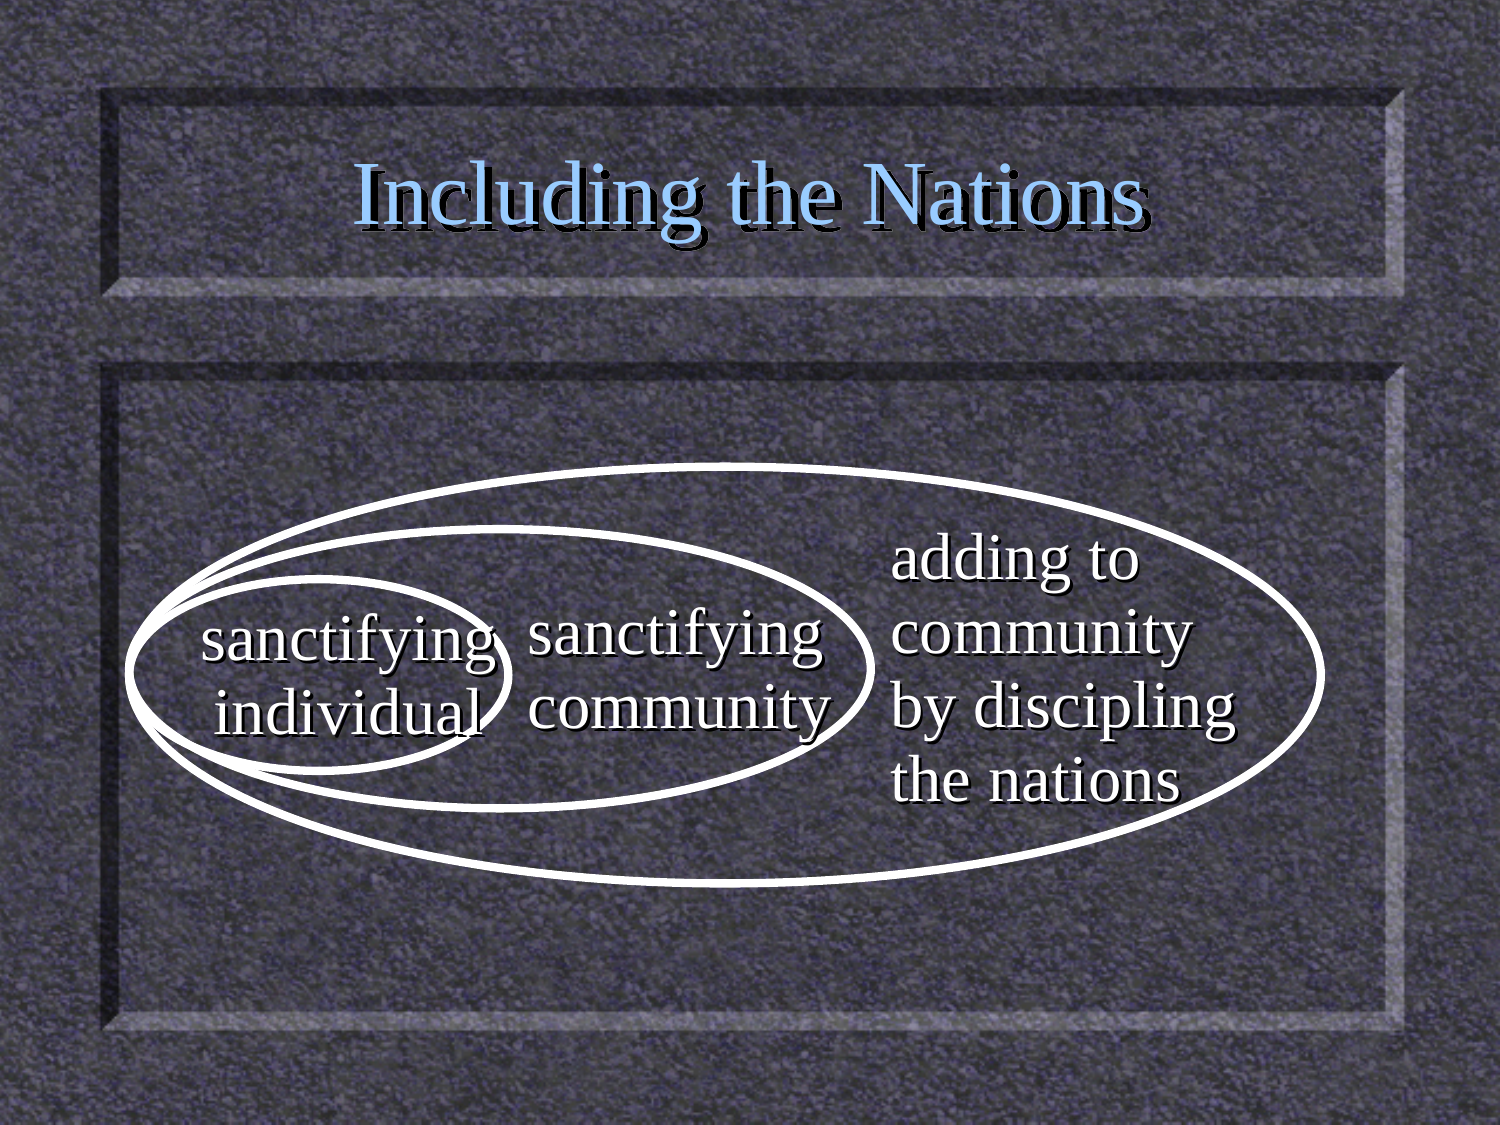

# Including the Nations
adding to community by discipling the nations
sanctifying community
sanctifying
individual